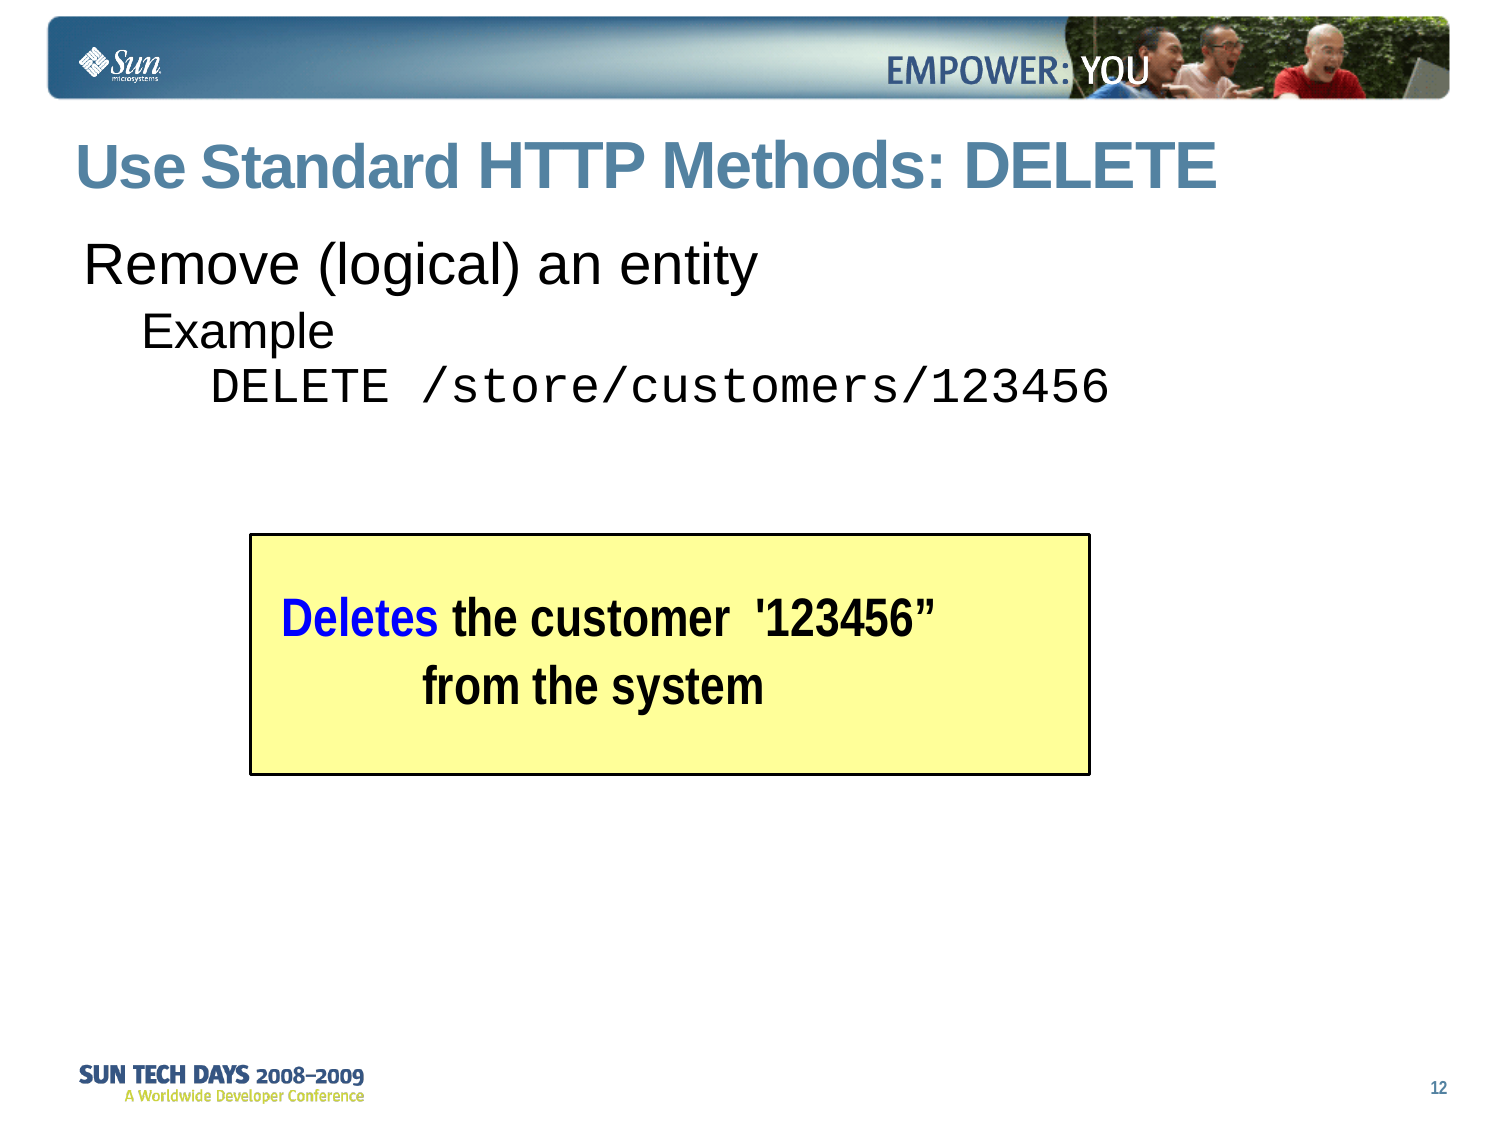

# Use Standard HTTP Methods: DELETE
Remove (logical) an entity
Example
DELETE /store/customers/123456
 Deletes the customer '123456”
from the system